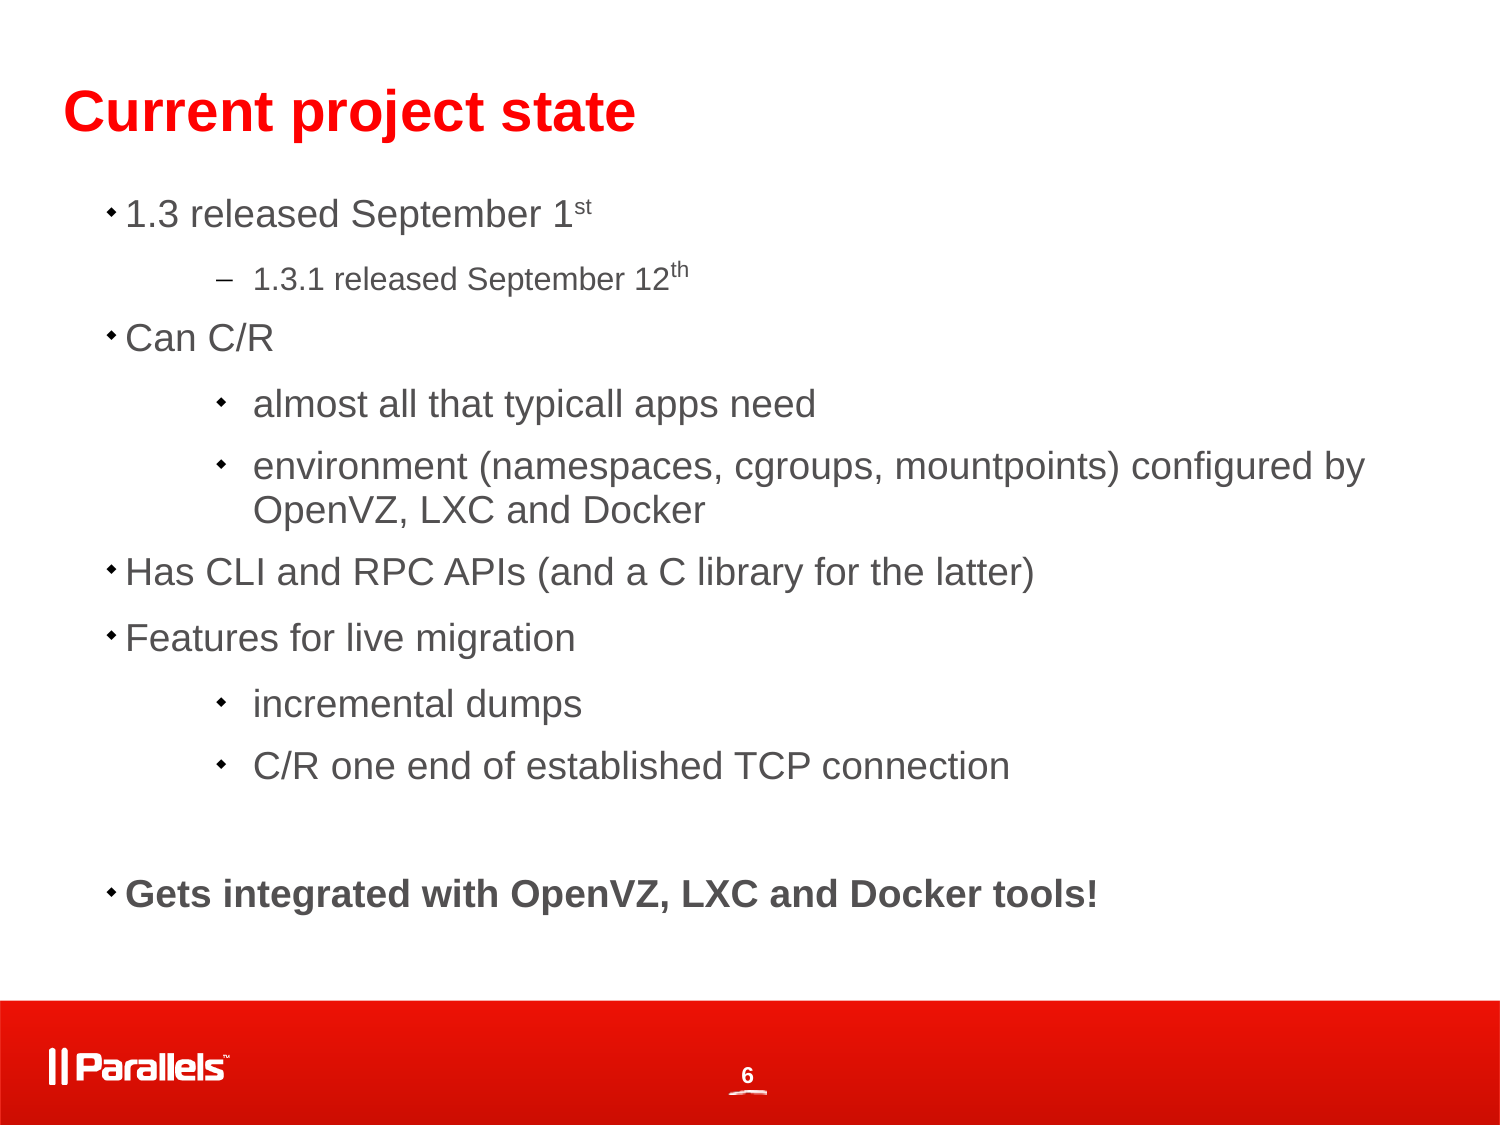

# Current project state
 1.3 released September 1st
1.3.1 released September 12th
 Can C/R
almost all that typicall apps need
environment (namespaces, cgroups, mountpoints) configured by OpenVZ, LXC and Docker
 Has CLI and RPC APIs (and a C library for the latter)
 Features for live migration
incremental dumps
	C/R one end of established TCP connection
 Gets integrated with OpenVZ, LXC and Docker tools!